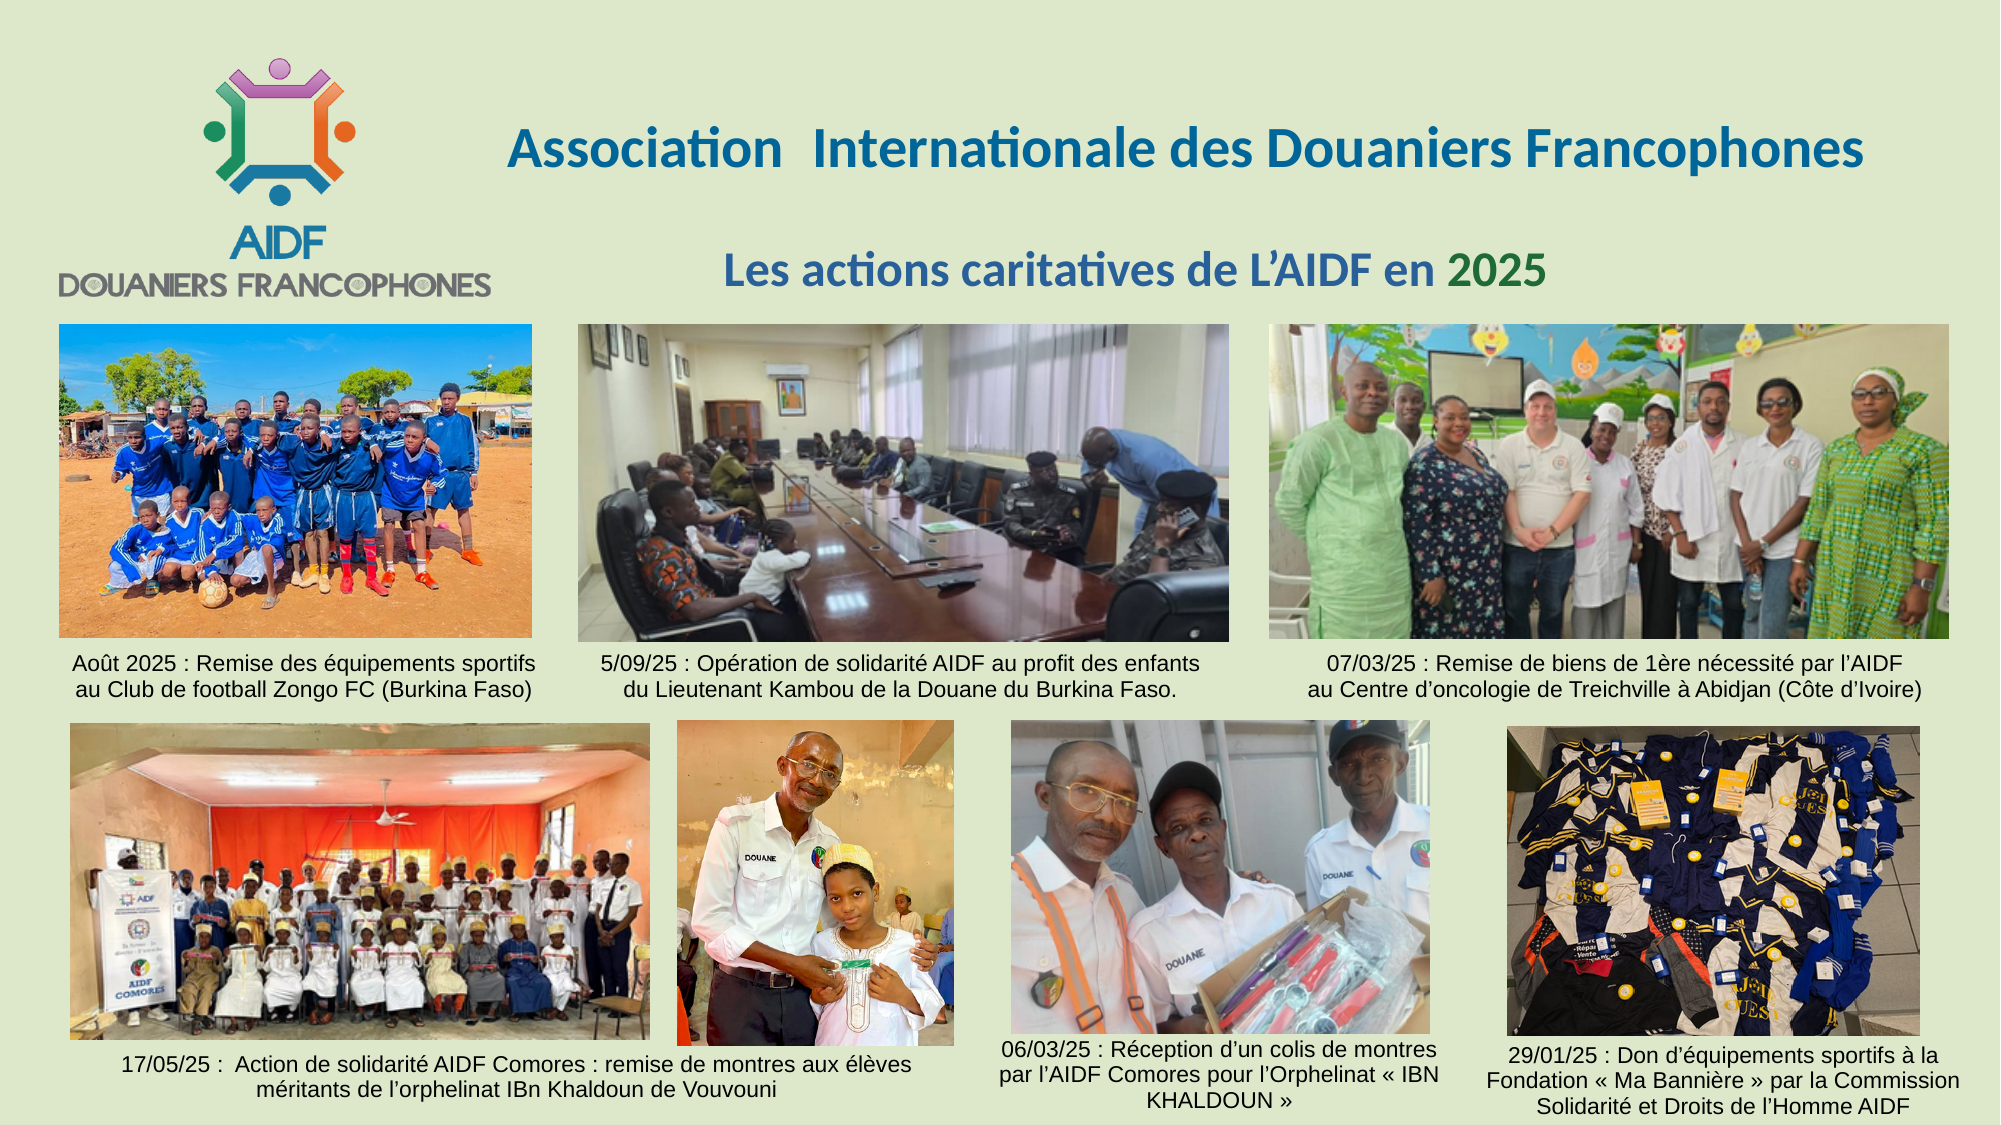

Association Internationale des Douaniers Francophones
Les actions caritatives de L’AIDF en 2025
Août 2025 : Remise des équipements sportifs
au Club de football Zongo FC (Burkina Faso)
5/09/25 : Opération de solidarité AIDF au profit des enfants
du Lieutenant Kambou de la Douane du Burkina Faso.
07/03/25 : Remise de biens de 1ère nécessité par l’AIDF
au Centre d’oncologie de Treichville à Abidjan (Côte d’Ivoire)
06/03/25 : Réception d’un colis de montres par l’AIDF Comores pour l’Orphelinat « IBN KHALDOUN »
29/01/25 : Don d’équipements sportifs à la Fondation « Ma Bannière » par la Commission Solidarité et Droits de l’Homme AIDF
17/05/25 : Action de solidarité AIDF Comores : remise de montres aux élèves méritants de l’orphelinat IBn Khaldoun de Vouvouni